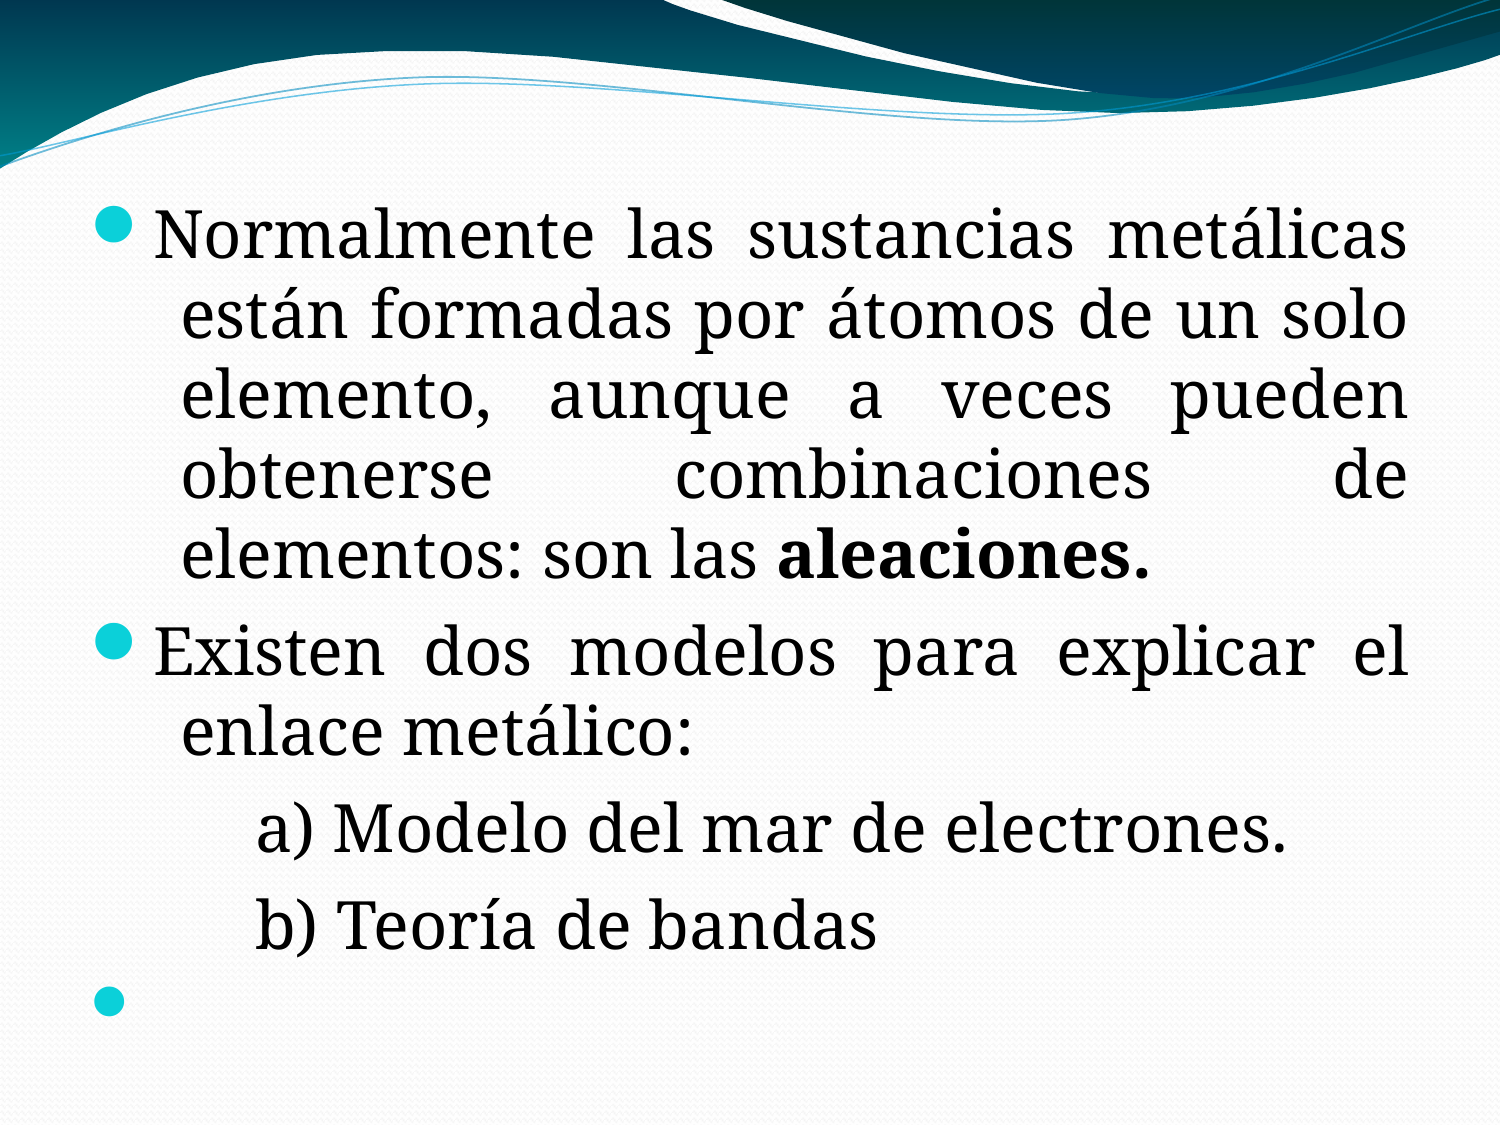

# Normalmente las sustancias metálicas están formadas por átomos de un solo elemento, aunque a veces pueden obtenerse combinaciones de elementos: son las aleaciones.
Existen dos modelos para explicar el enlace metálico:
	a) Modelo del mar de electrones.
	b) Teoría de bandas